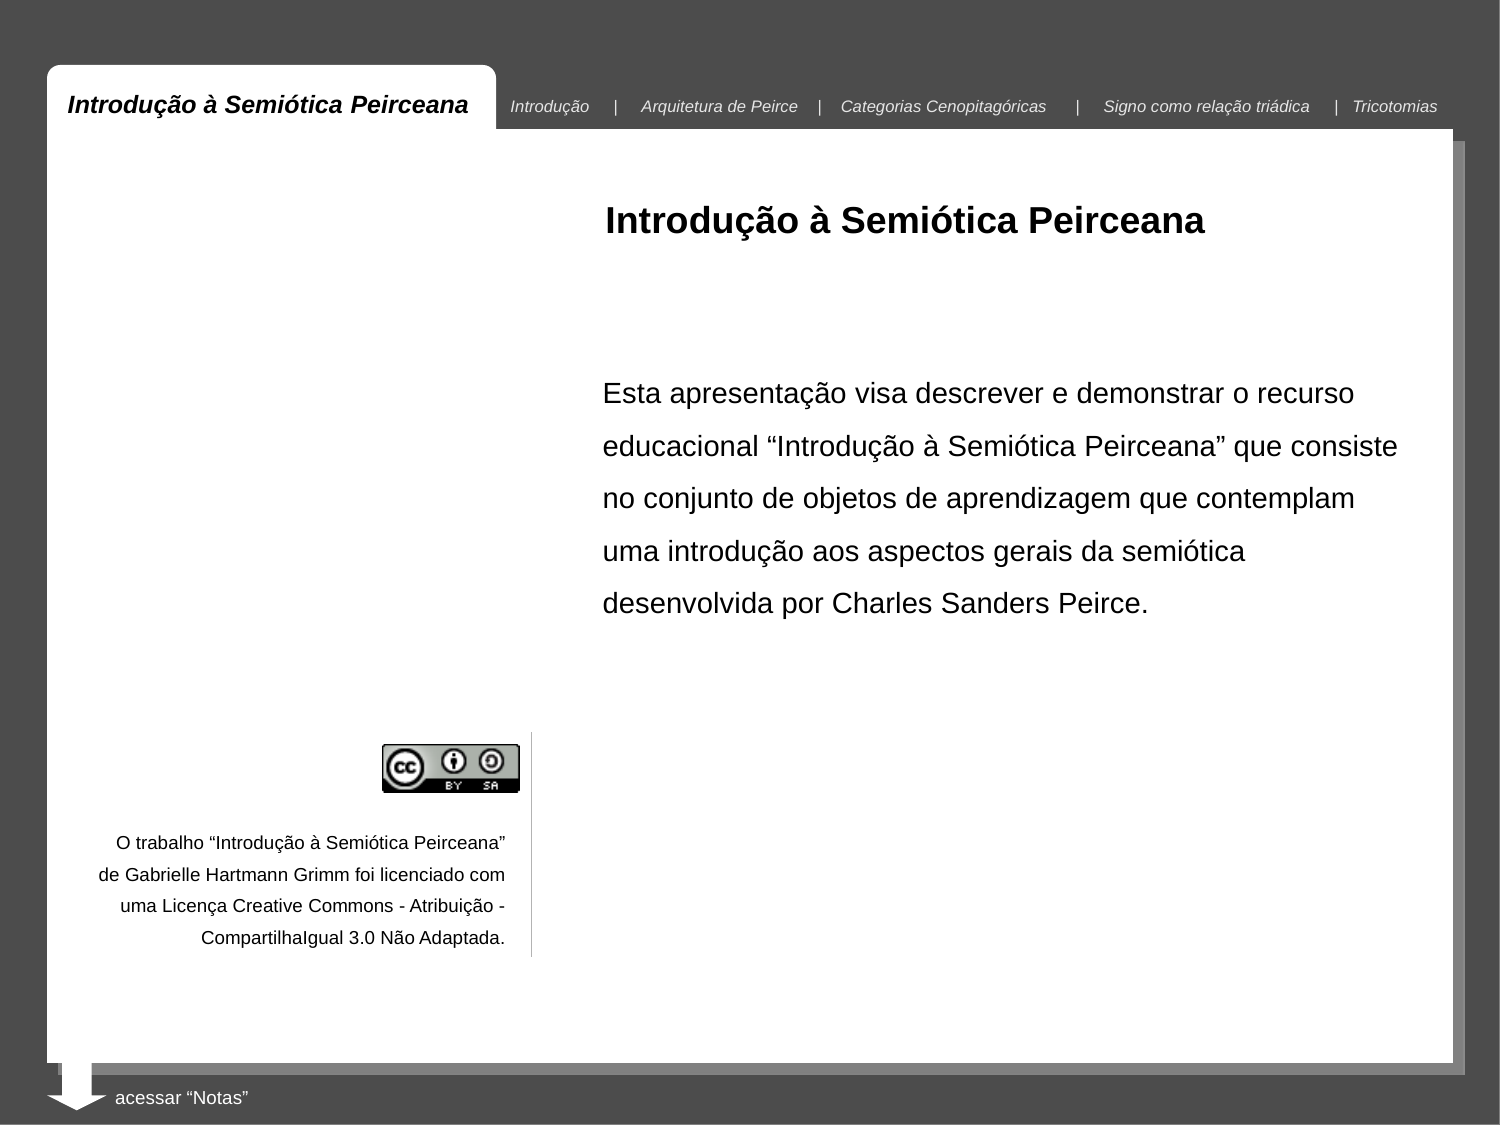

Introdução à Semiótica Peirceana
Esta apresentação visa descrever e demonstrar o recurso educacional “Introdução à Semiótica Peirceana” que consiste no conjunto de objetos de aprendizagem que contemplam uma introdução aos aspectos gerais da semiótica desenvolvida por Charles Sanders Peirce.
O trabalho “Introdução à Semiótica Peirceana” de Gabrielle Hartmann Grimm foi licenciado com uma Licença Creative Commons - Atribuição - CompartilhaIgual 3.0 Não Adaptada.
acessar “Notas”